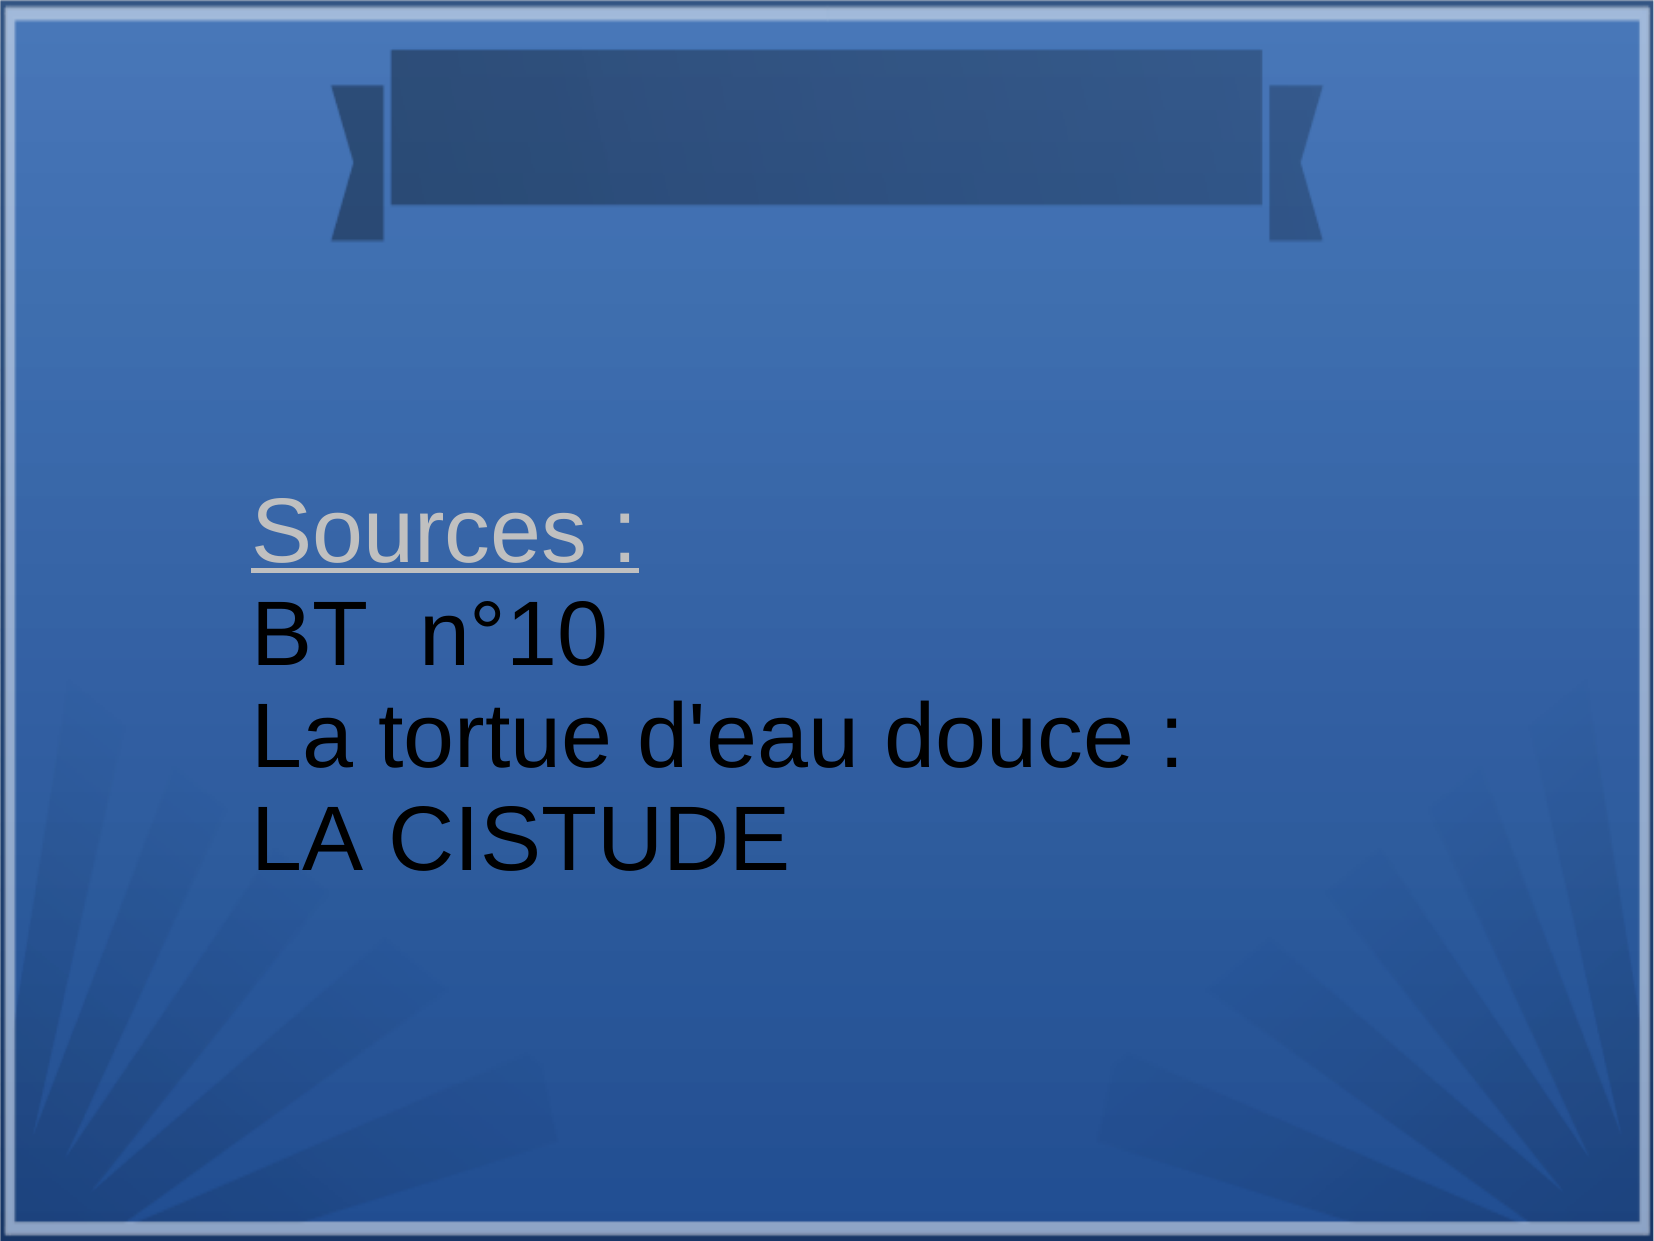

Sources :
BT n°10
La tortue d'eau douce :
LA CISTUDE